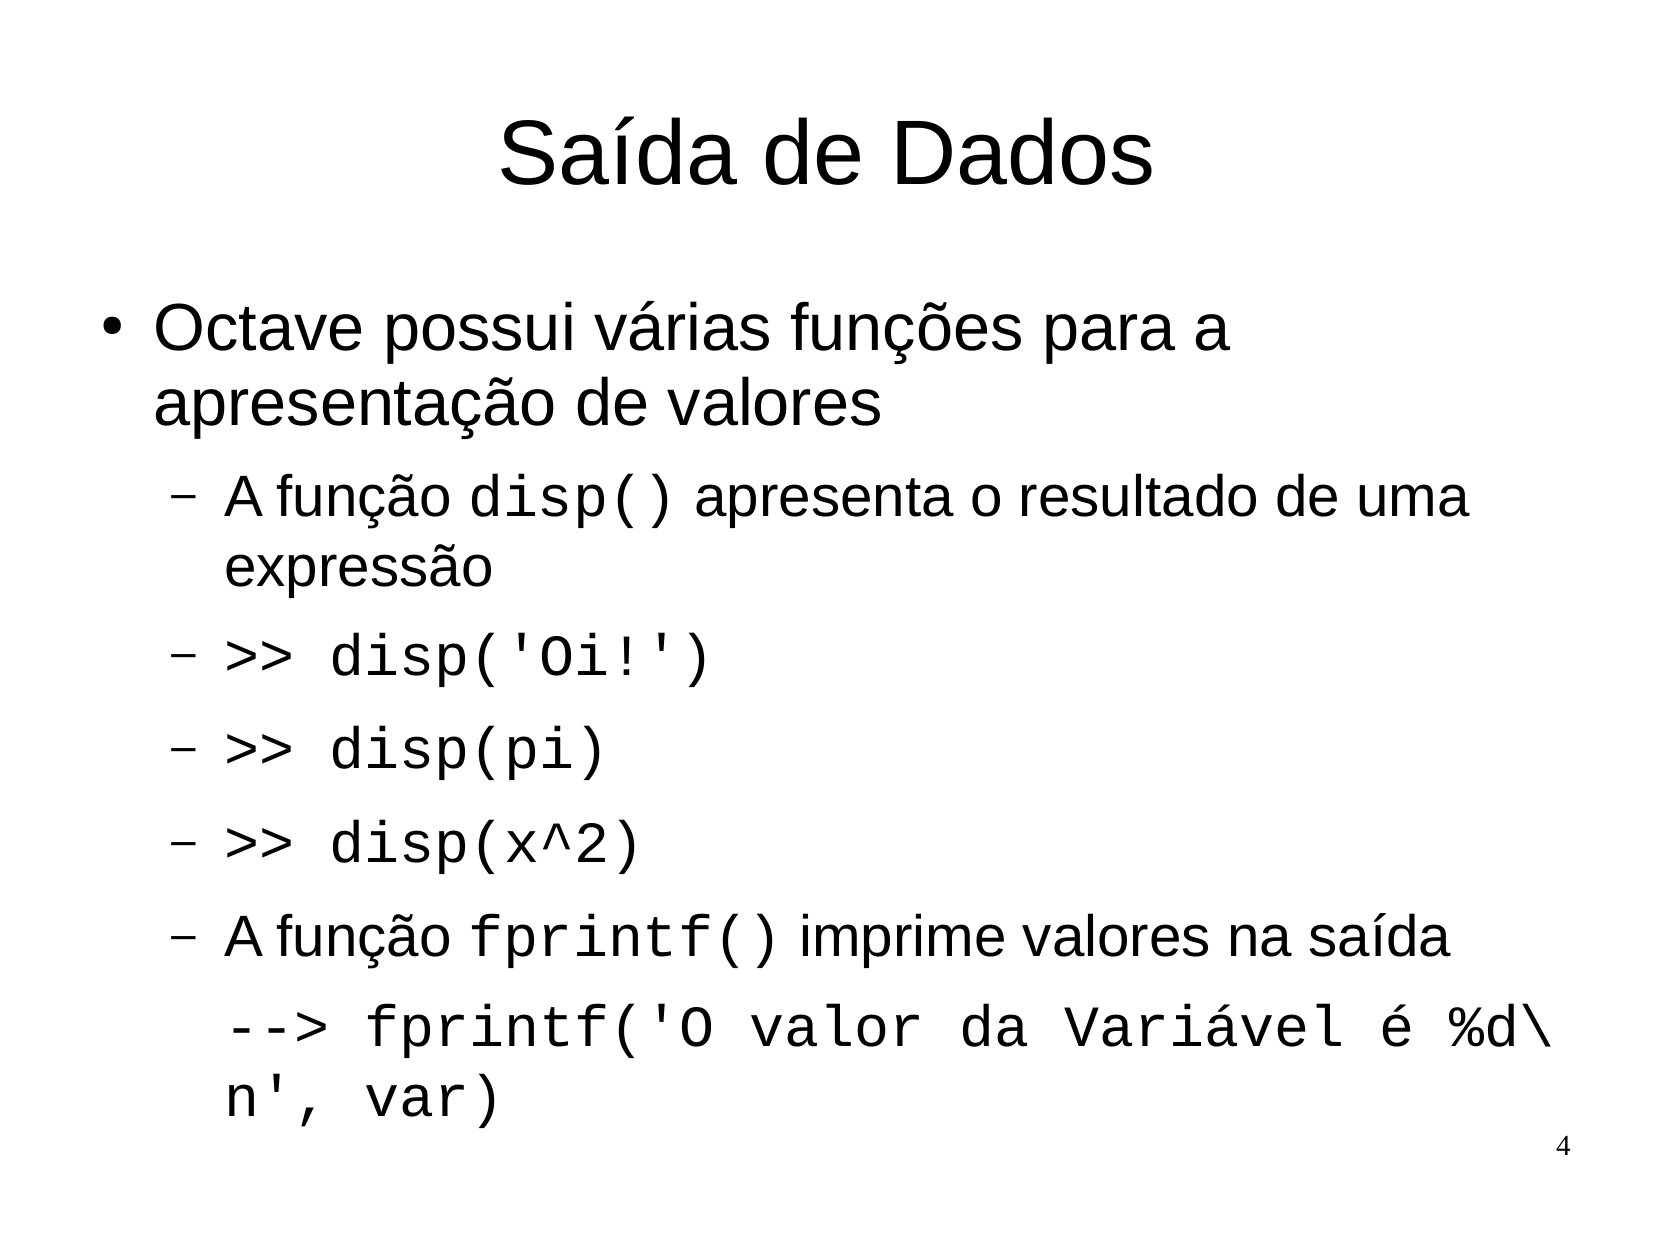

# Saída de Dados
Octave possui várias funções para a apresentação de valores
A função disp() apresenta o resultado de uma expressão
>> disp('Oi!')
>> disp(pi)
>> disp(x^2)
A função fprintf() imprime valores na saída
--> fprintf('O valor da Variável é %d\n', var)
4